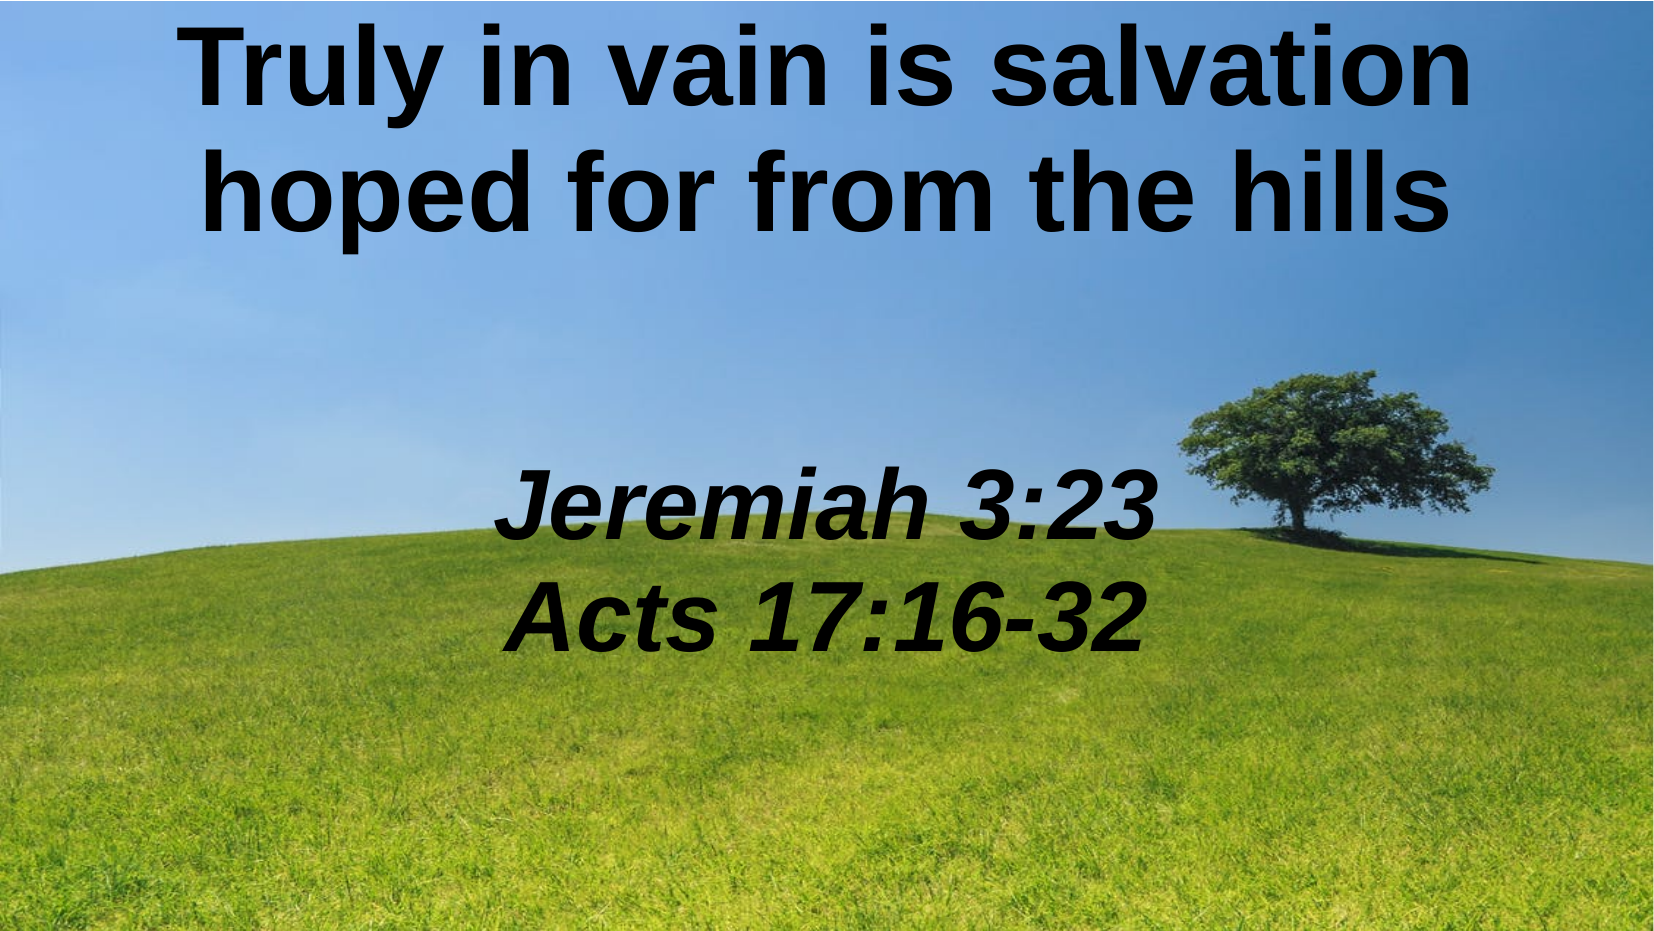

# Truly in vain is salvation hoped for from the hills
Jeremiah 3:23
Acts 17:16-32